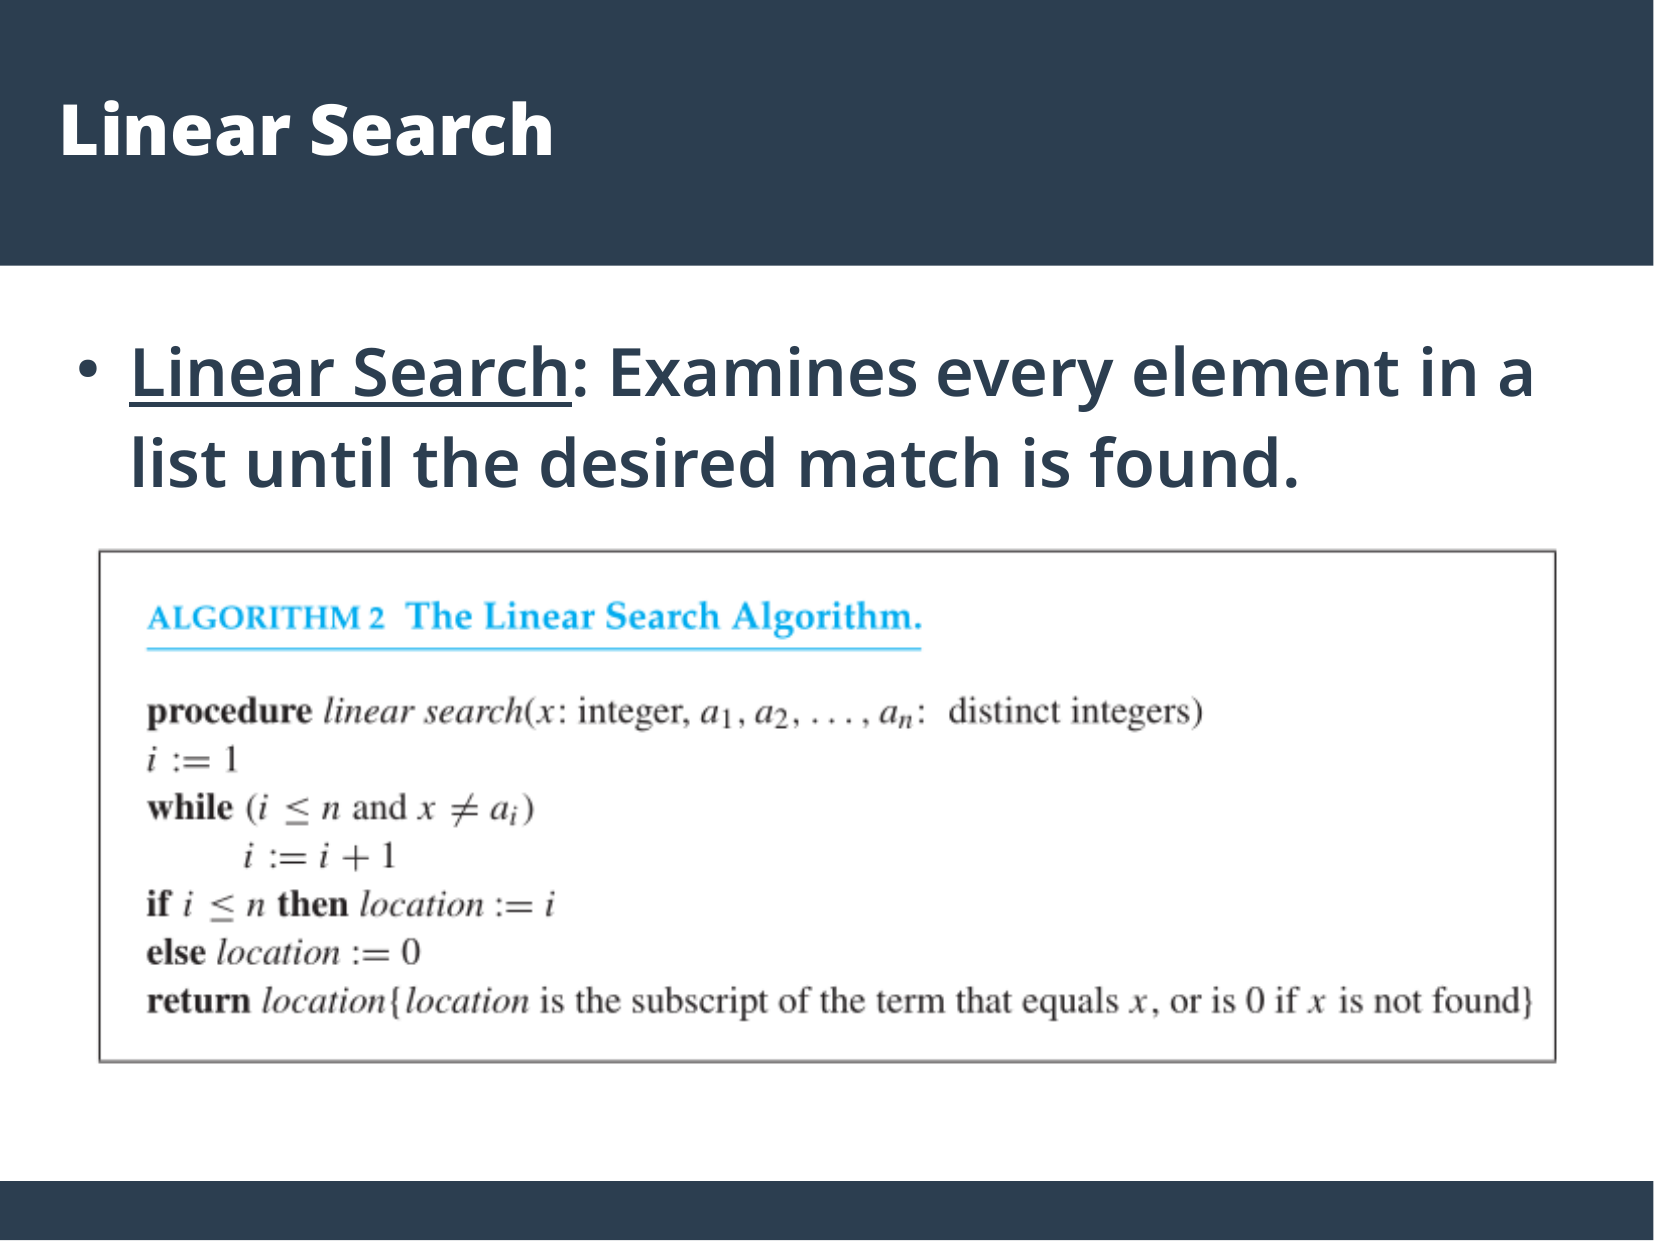

# Linear Search
Linear Search: Examines every element in a list until the desired match is found.